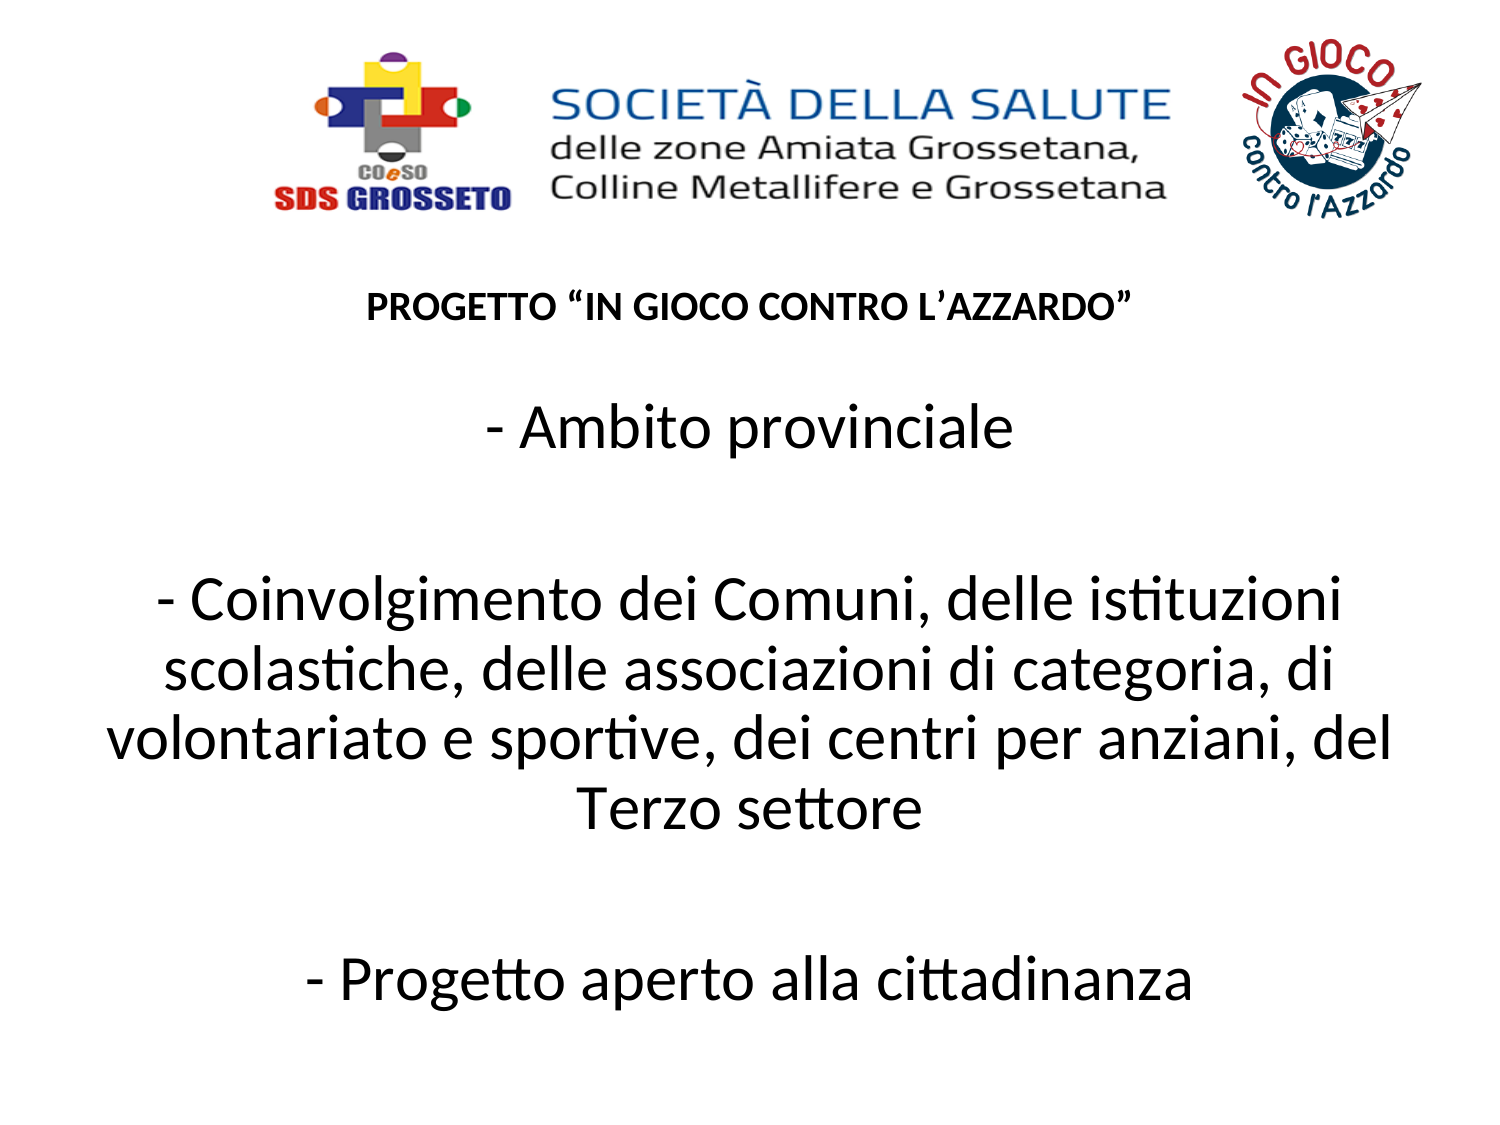

PROGETTO “IN GIOCO CONTRO L’AZZARDO”
- Ambito provinciale
- Coinvolgimento dei Comuni, delle istituzioni scolastiche, delle associazioni di categoria, di volontariato e sportive, dei centri per anziani, del Terzo settore
- Progetto aperto alla cittadinanza